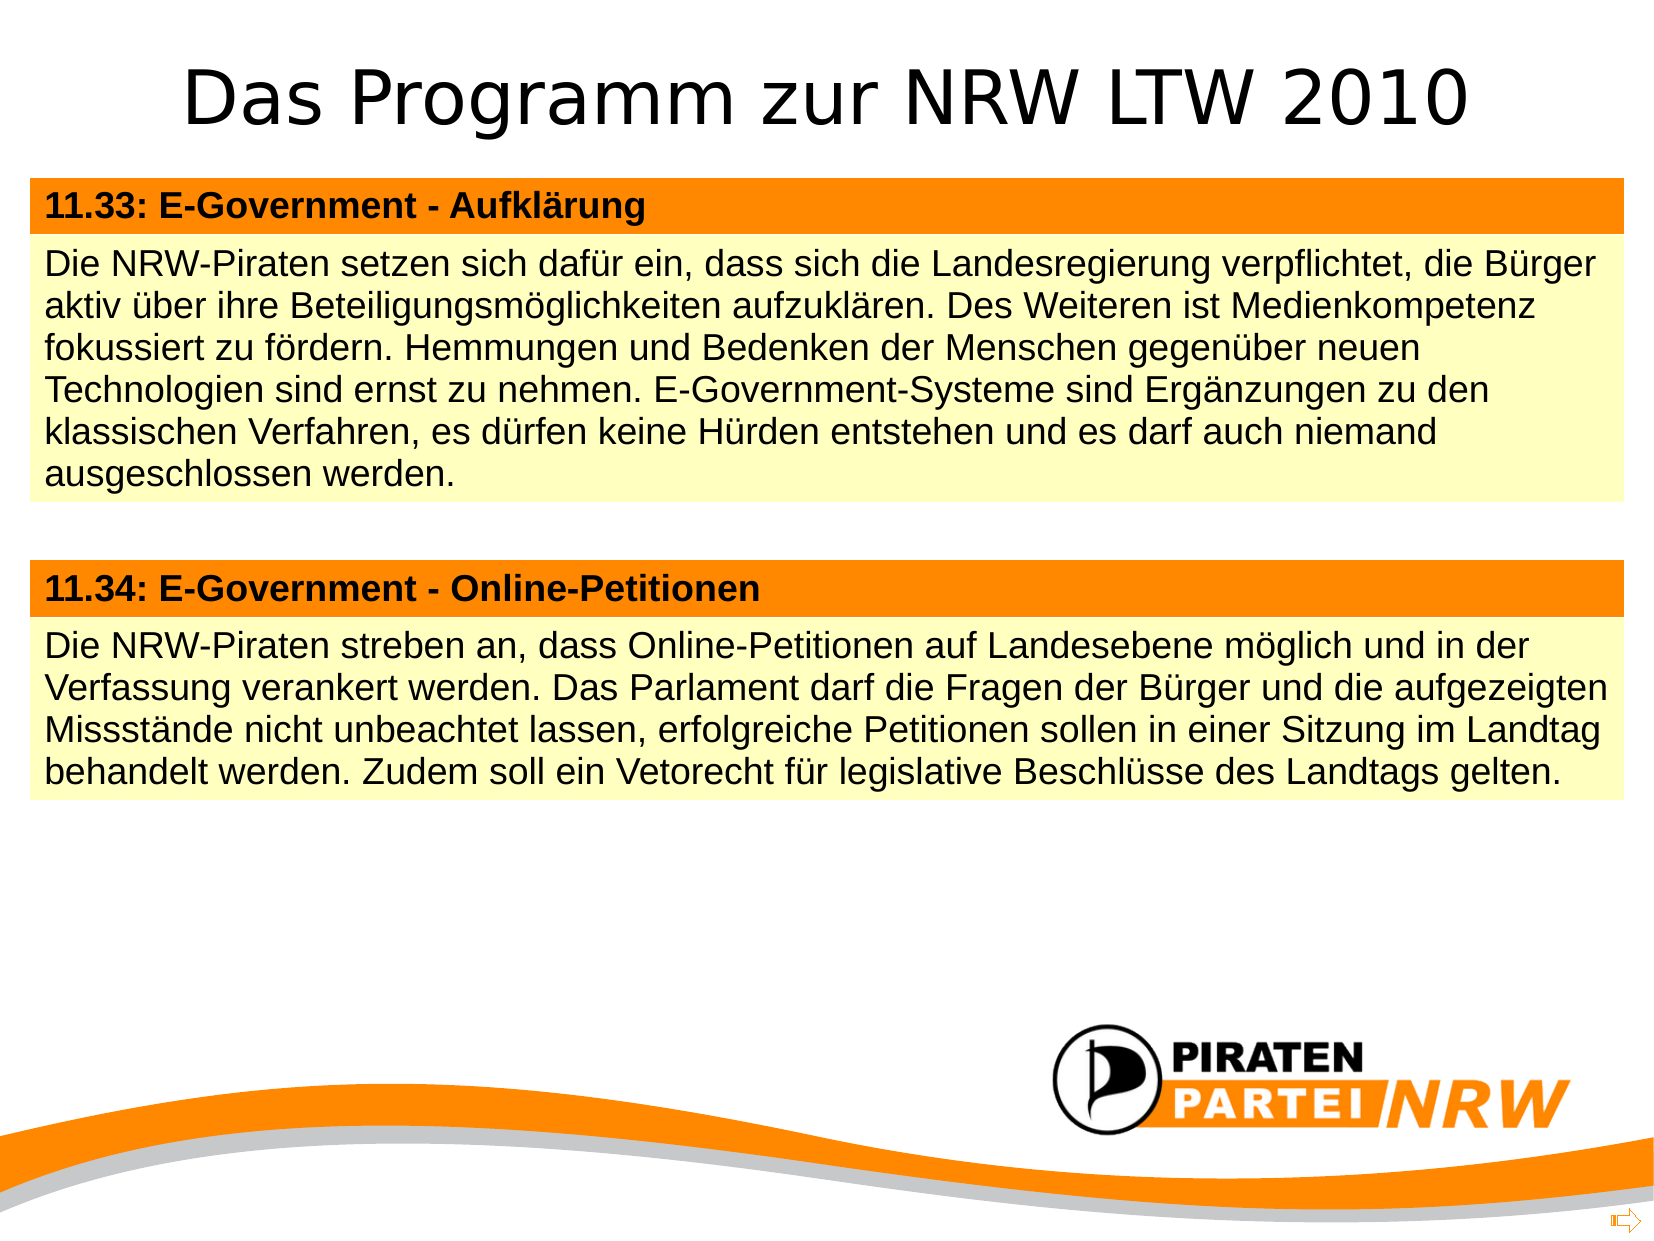

# Das Programm zur NRW LTW 2010
| 11.33: E-Government - Aufklärung |
| --- |
| Die NRW-Piraten setzen sich dafür ein, dass sich die Landesregierung verpflichtet, die Bürger aktiv über ihre Beteiligungsmöglichkeiten aufzuklären. Des Weiteren ist Medienkompetenz fokussiert zu fördern. Hemmungen und Bedenken der Menschen gegenüber neuen Technologien sind ernst zu nehmen. E-Government-Systeme sind Ergänzungen zu den klassischen Verfahren, es dürfen keine Hürden entstehen und es darf auch niemand ausgeschlossen werden. |
| |
| 11.34: E-Government - Online-Petitionen |
| Die NRW-Piraten streben an, dass Online-Petitionen auf Landesebene möglich und in der Verfassung verankert werden. Das Parlament darf die Fragen der Bürger und die aufgezeigten Missstände nicht unbeachtet lassen, erfolgreiche Petitionen sollen in einer Sitzung im Landtag behandelt werden. Zudem soll ein Vetorecht für legislative Beschlüsse des Landtags gelten. |